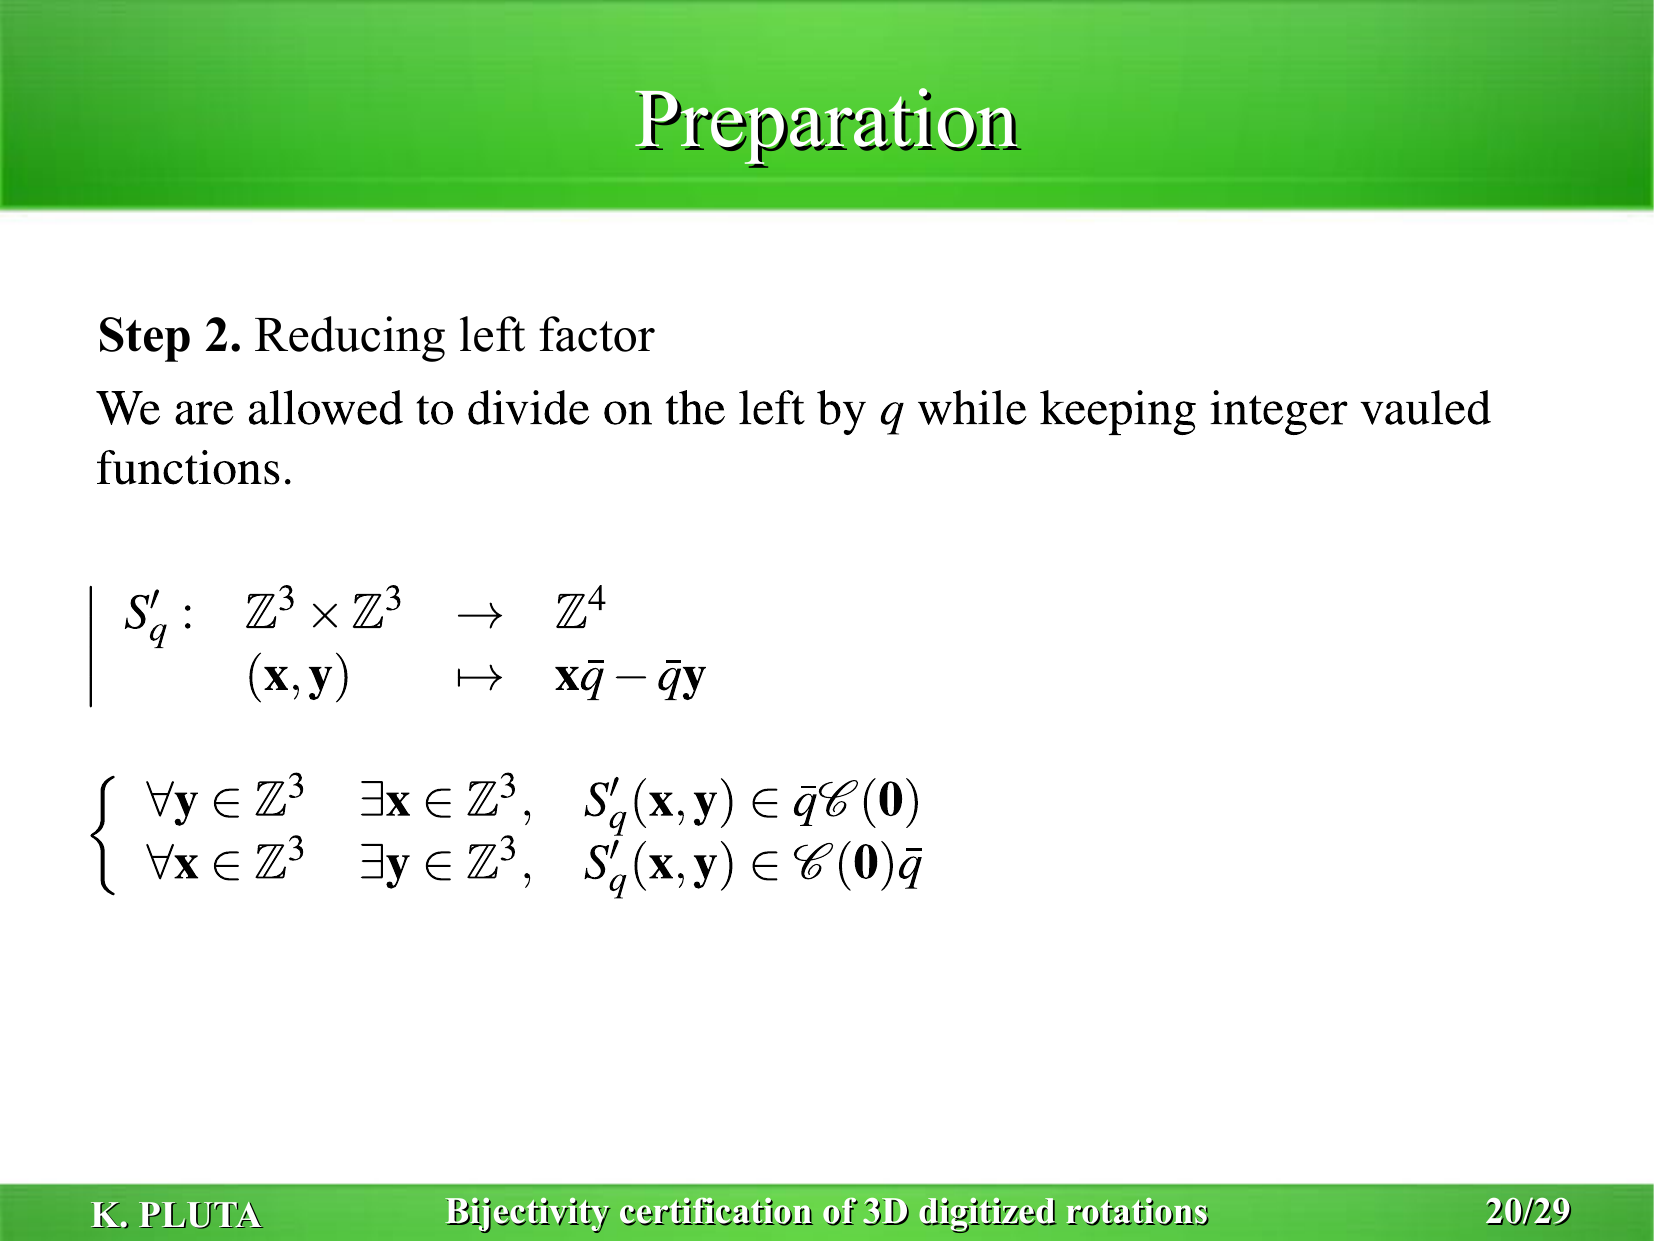

# Preparation
Step 2. Reducing left factor
Bijectivity certification of 3D digitized rotations
20